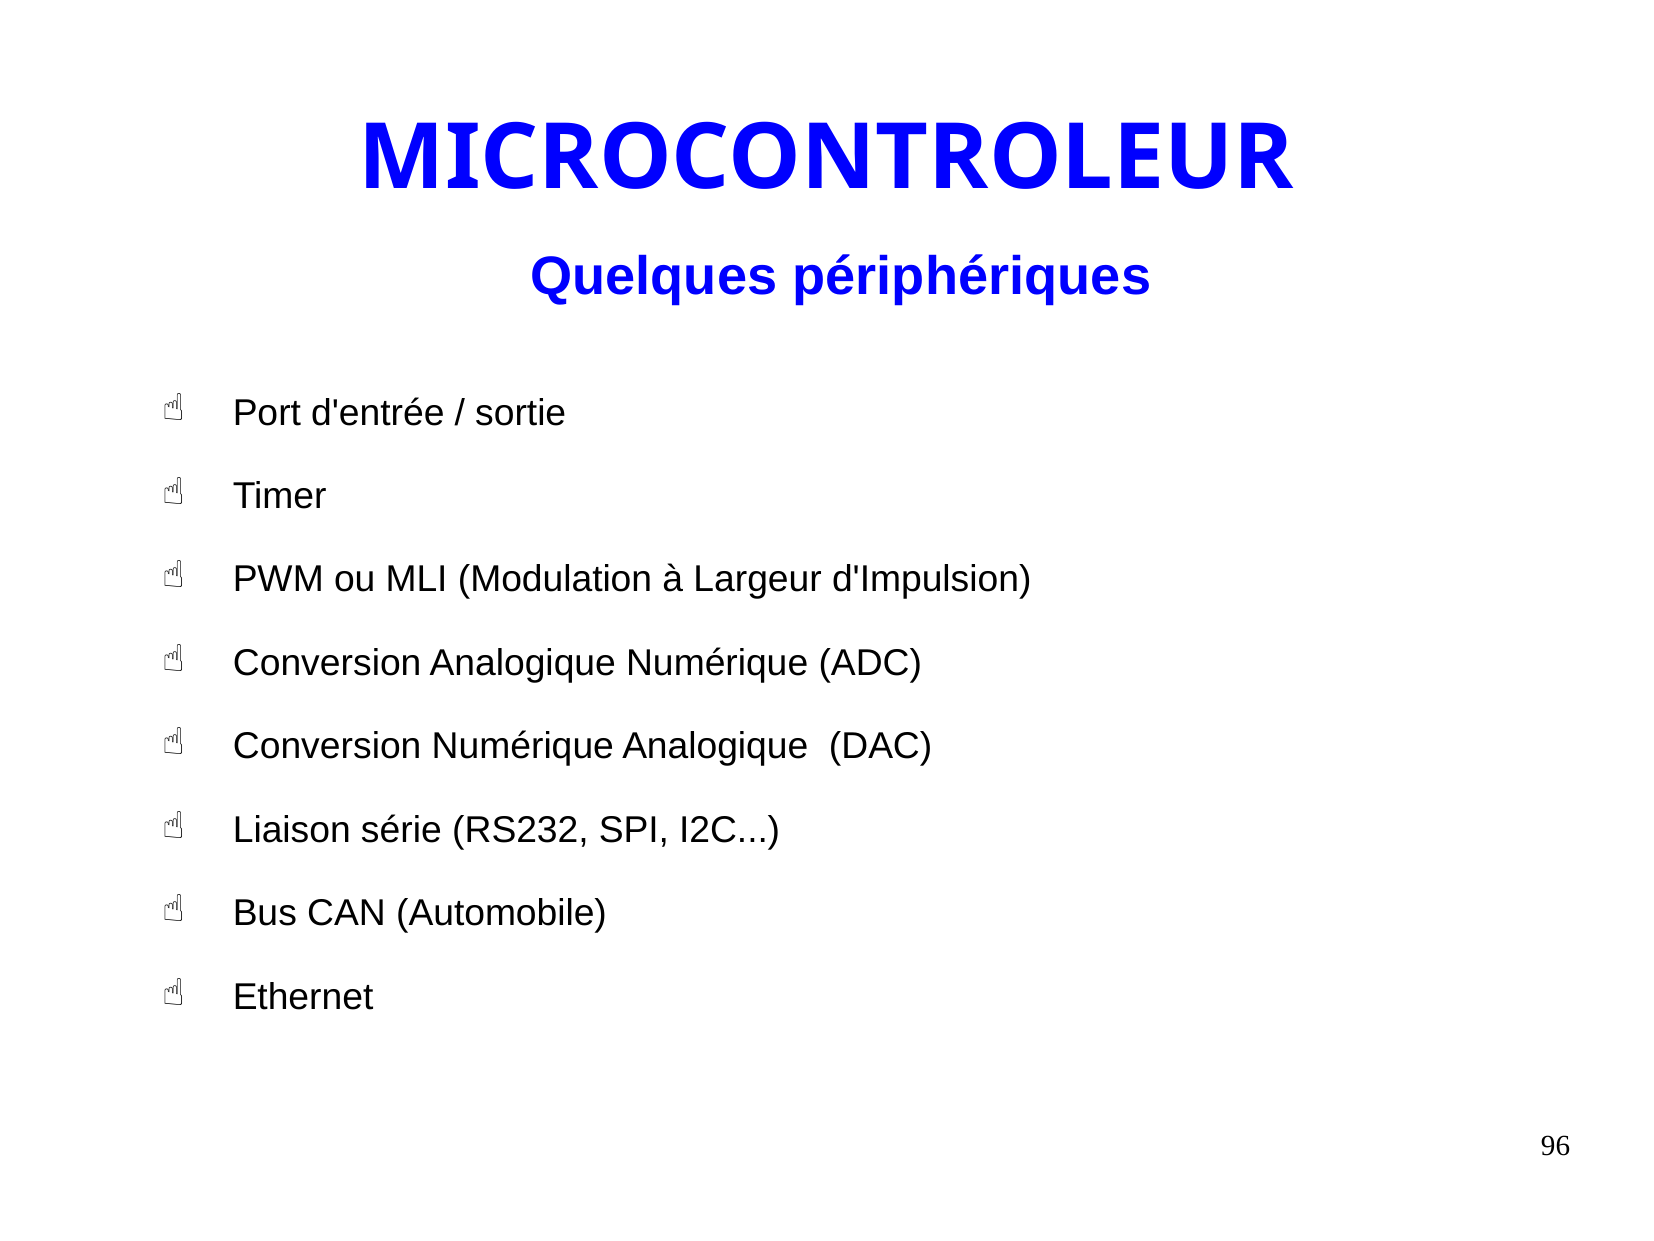

# MICROCONTROLEUR
Quelques périphériques
Port d'entrée / sortie
Timer
PWM ou MLI (Modulation à Largeur d'Impulsion)
Conversion Analogique Numérique (ADC)
Conversion Numérique Analogique (DAC)
Liaison série (RS232, SPI, I2C...)
Bus CAN (Automobile)
Ethernet
96